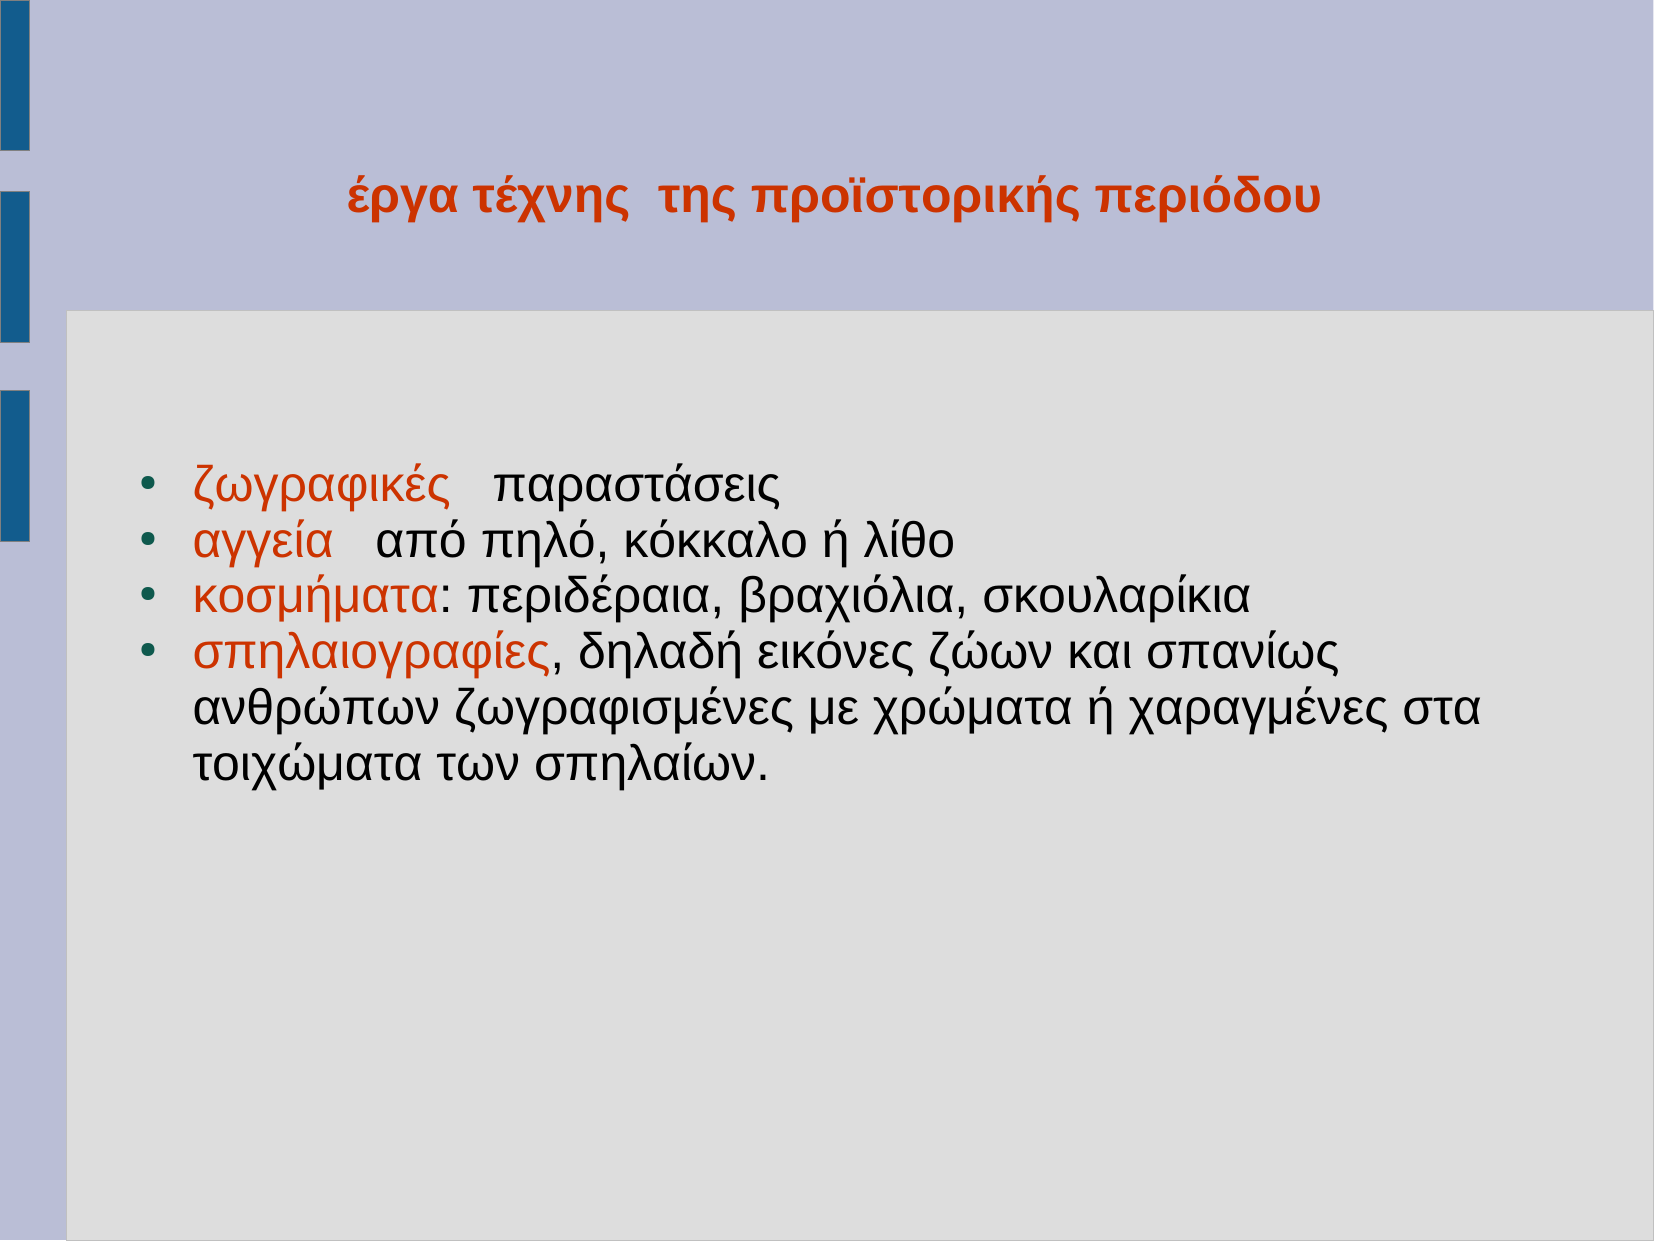

# έργα τέχνης της προϊστορικής περιόδου
ζωγραφικές παραστάσεις
αγγεία από πηλό, κόκκαλο ή λίθο
κοσμήματα: περιδέραια, βραχιόλια, σκουλαρίκια
σπηλαιογραφίες, δηλαδή εικόνες ζώων και σπανίως ανθρώπων ζωγραφισμένες με χρώματα ή χαραγμένες στα τοιχώματα των σπηλαίων.